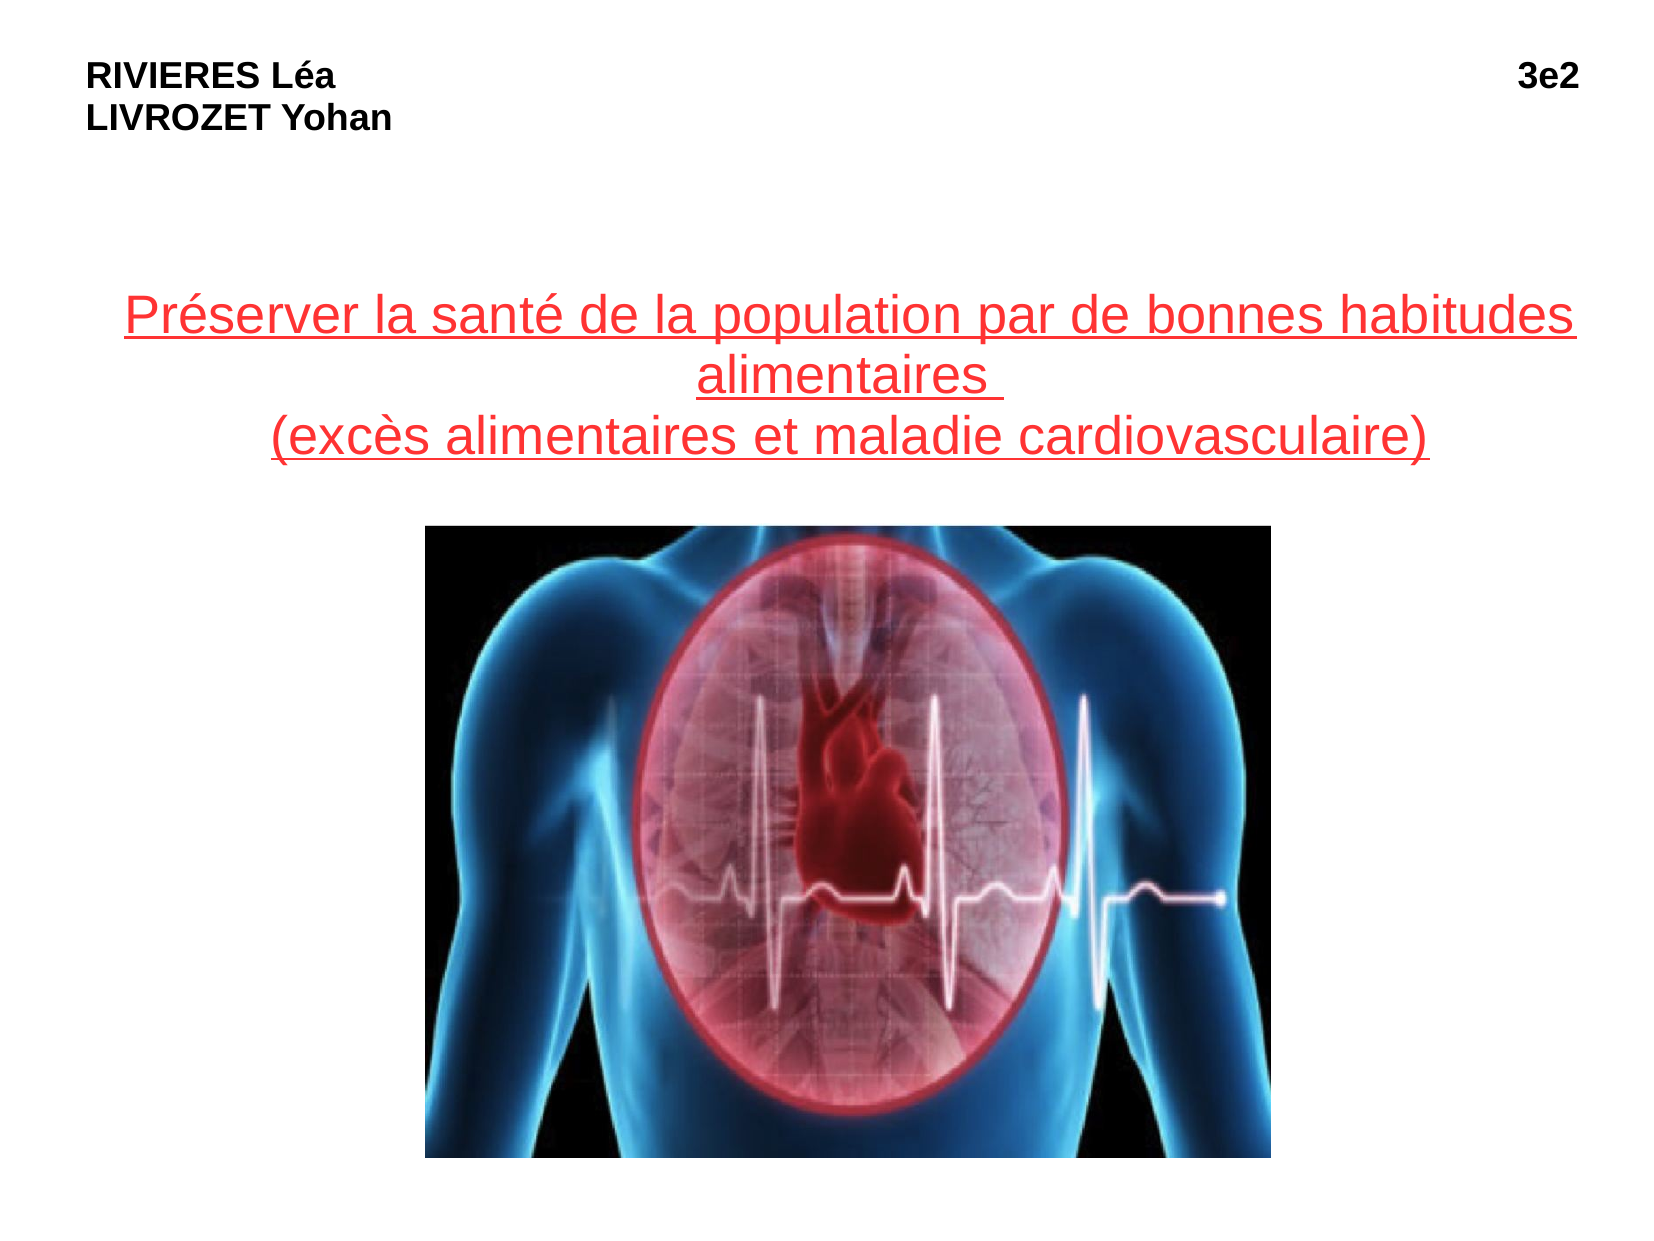

RIVIERES Léa 3e2
LIVROZET Yohan
# Préserver la santé de la population par de bonnes habitudes alimentaires (excès alimentaires et maladie cardiovasculaire)